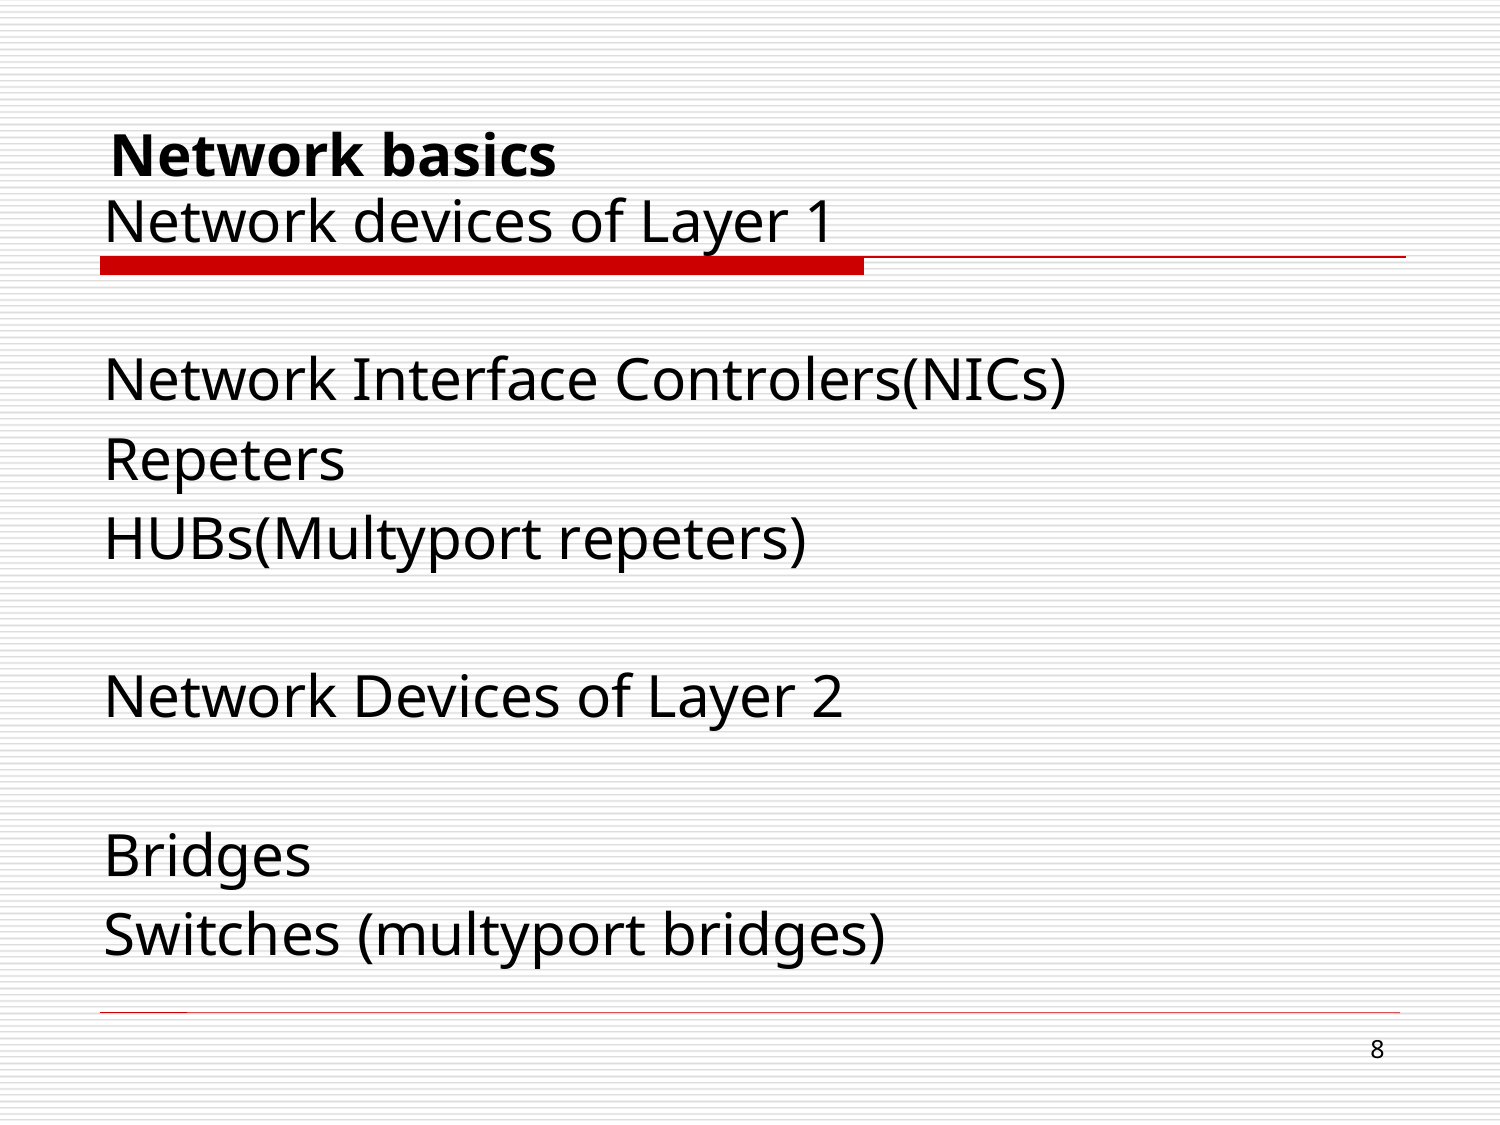

# Network basics
Network devices of Layer 1
Network Interface Controlers(NICs)
Repeters
HUBs(Multyport repeters)
Network Devices of Layer 2
Bridges
Switches (multyport bridges)
8